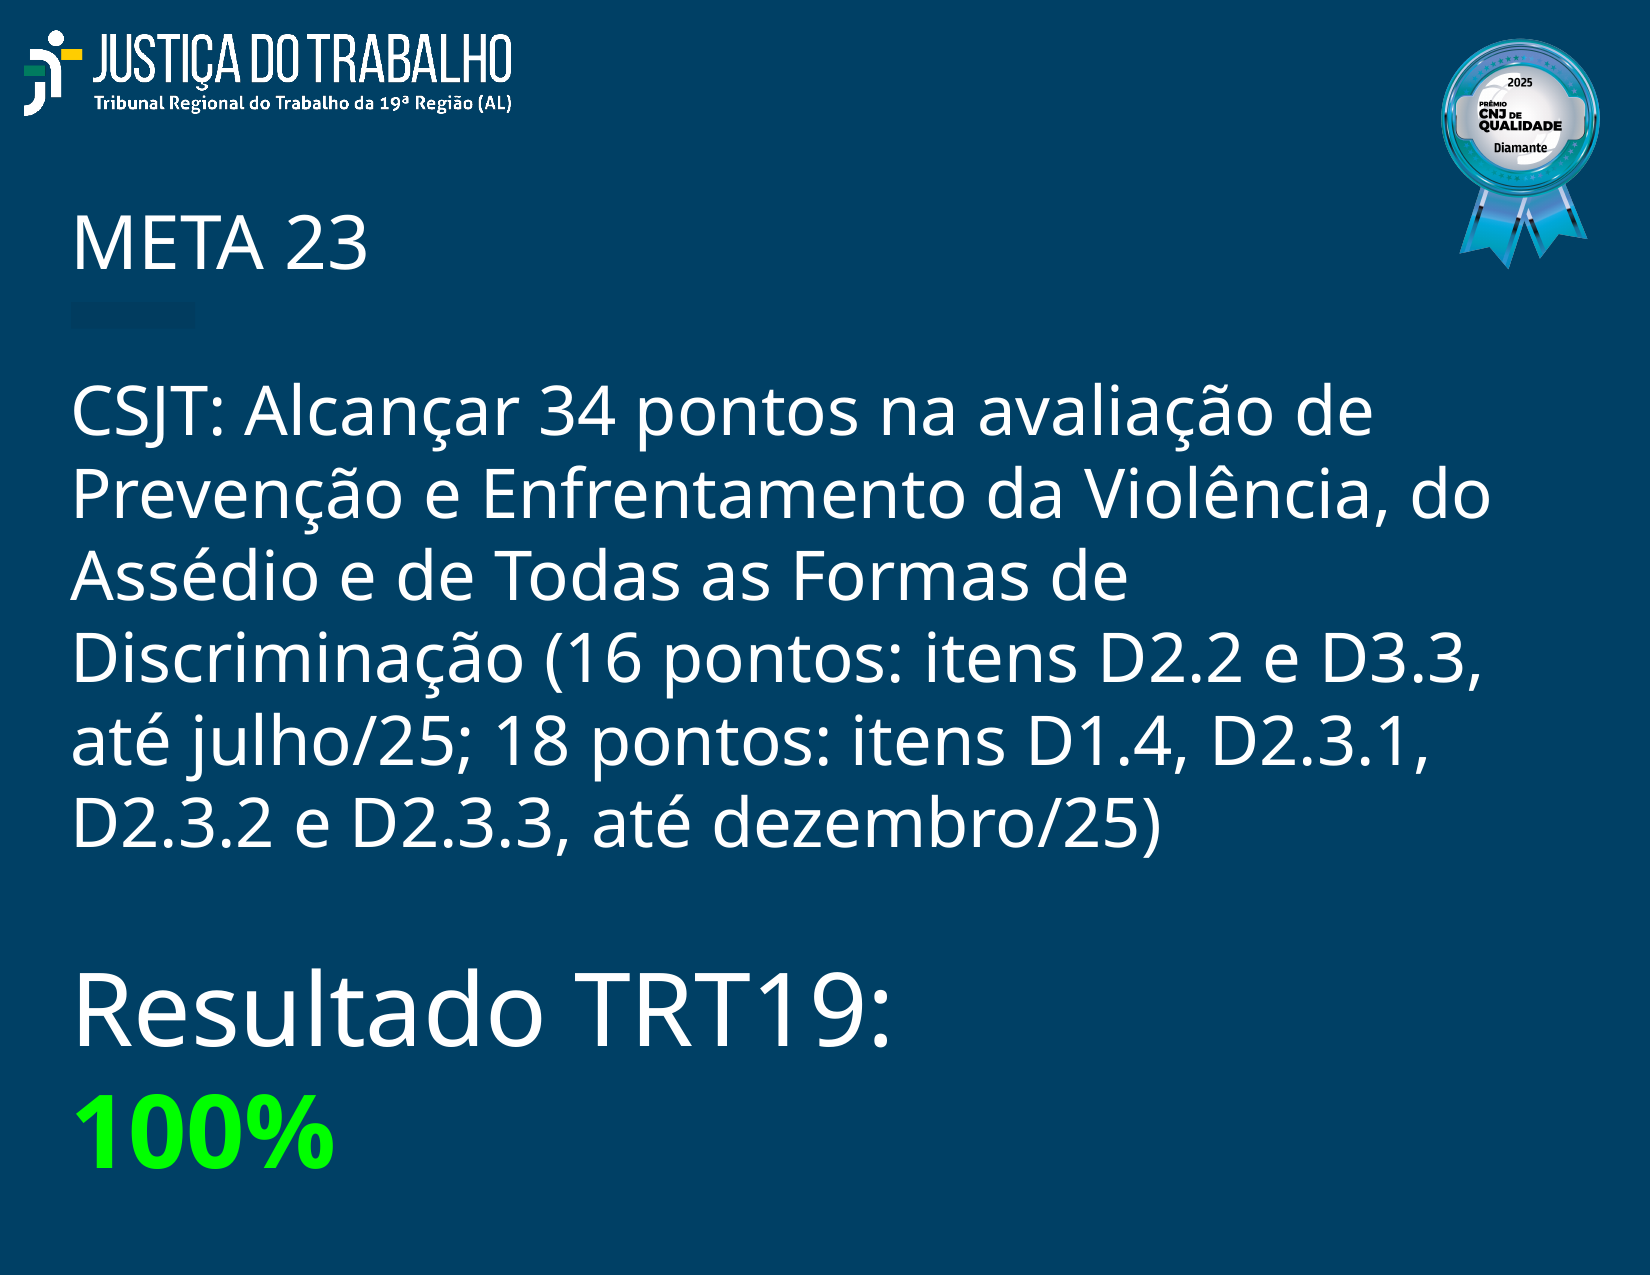

# META 23 CSJT: Alcançar 34 pontos na avaliação de Prevenção e Enfrentamento da Violência, do Assédio e de Todas as Formas de Discriminação (16 pontos: itens D2.2 e D3.3, até julho/25; 18 pontos: itens D1.4, D2.3.1, D2.3.2 e D2.3.3, até dezembro/25) Resultado TRT19: 100%